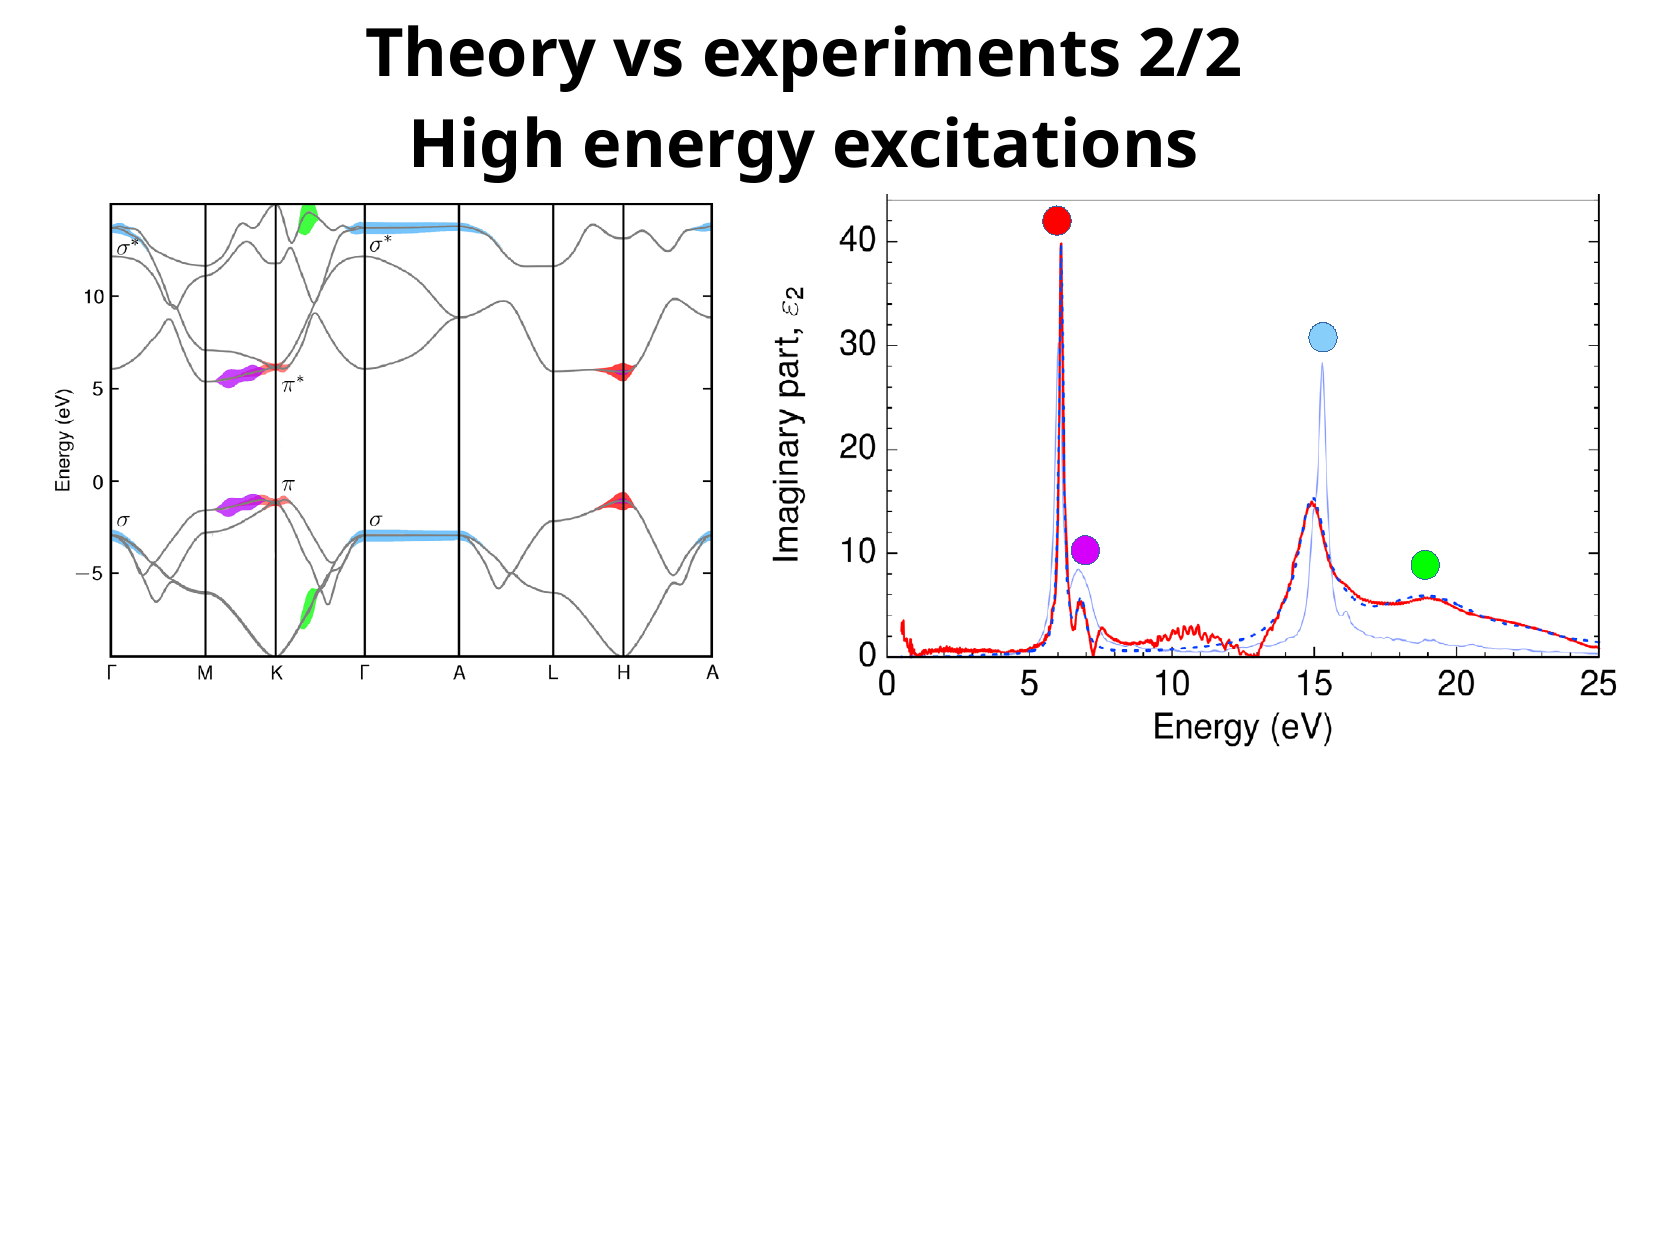

# Theory vs experiments 2/2 High energy excitations